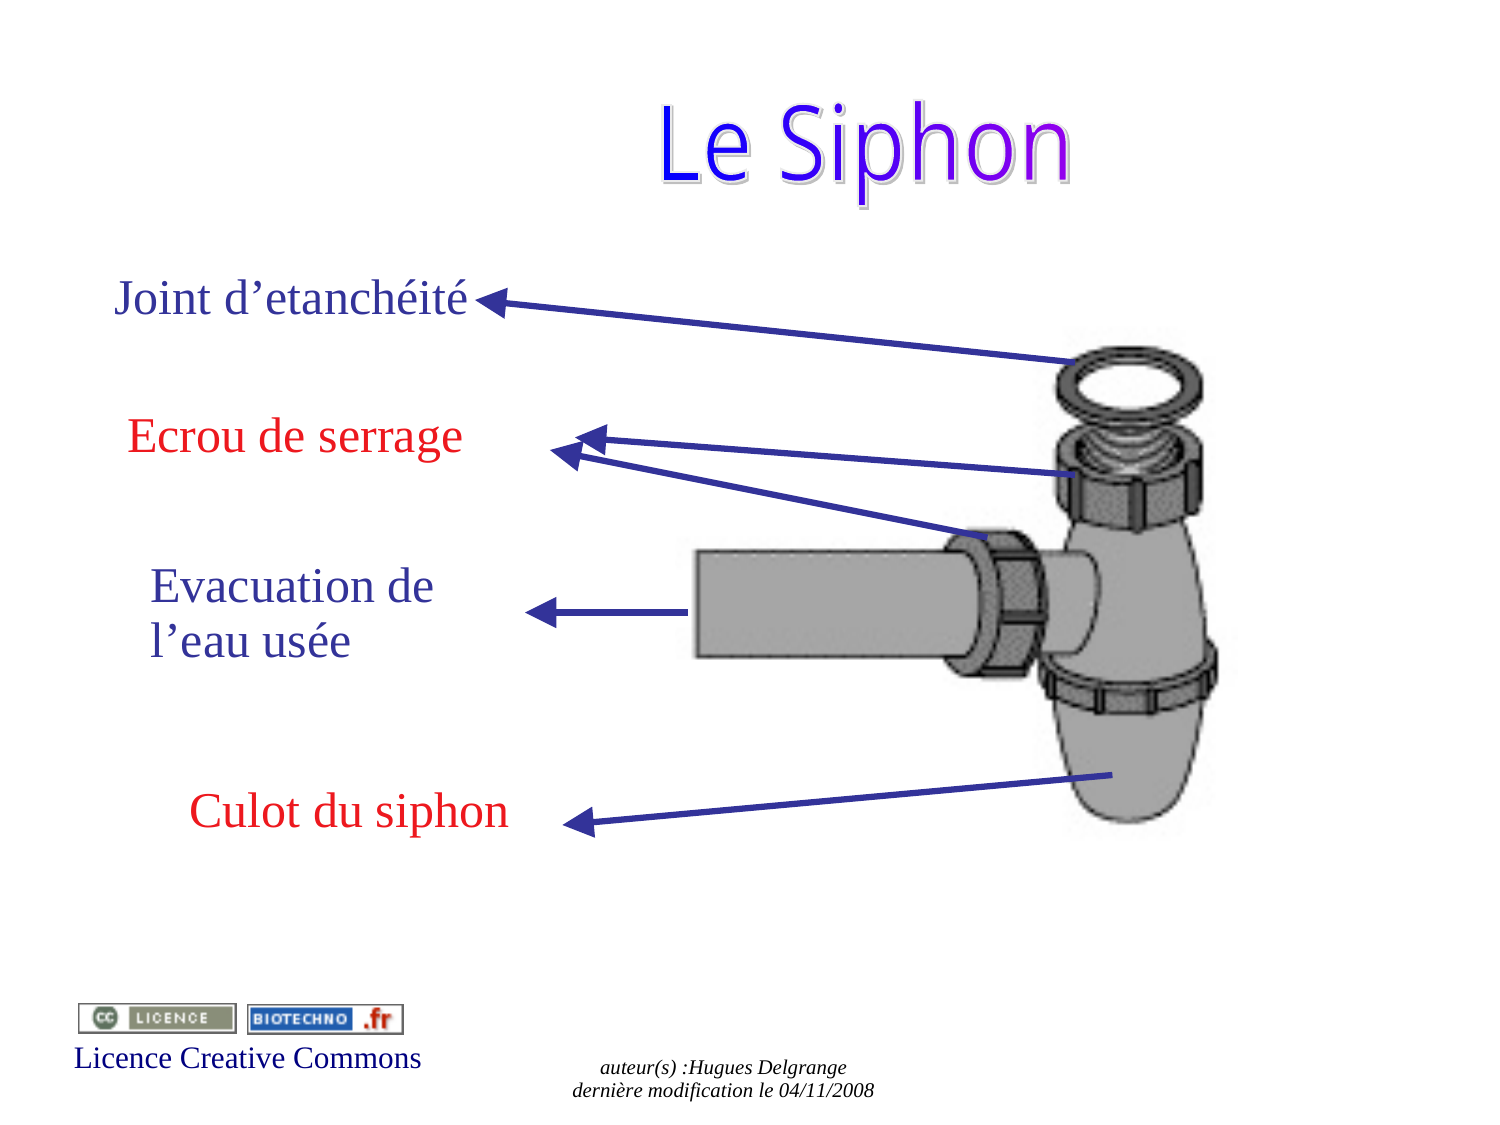

Le Siphon
Joint d’etanchéité
Ecrou de serrage
Evacuation de
l’eau usée
Culot du siphon
Licence Creative Commons
auteur(s) :Hugues Delgrange
dernière modification le 04/11/2008